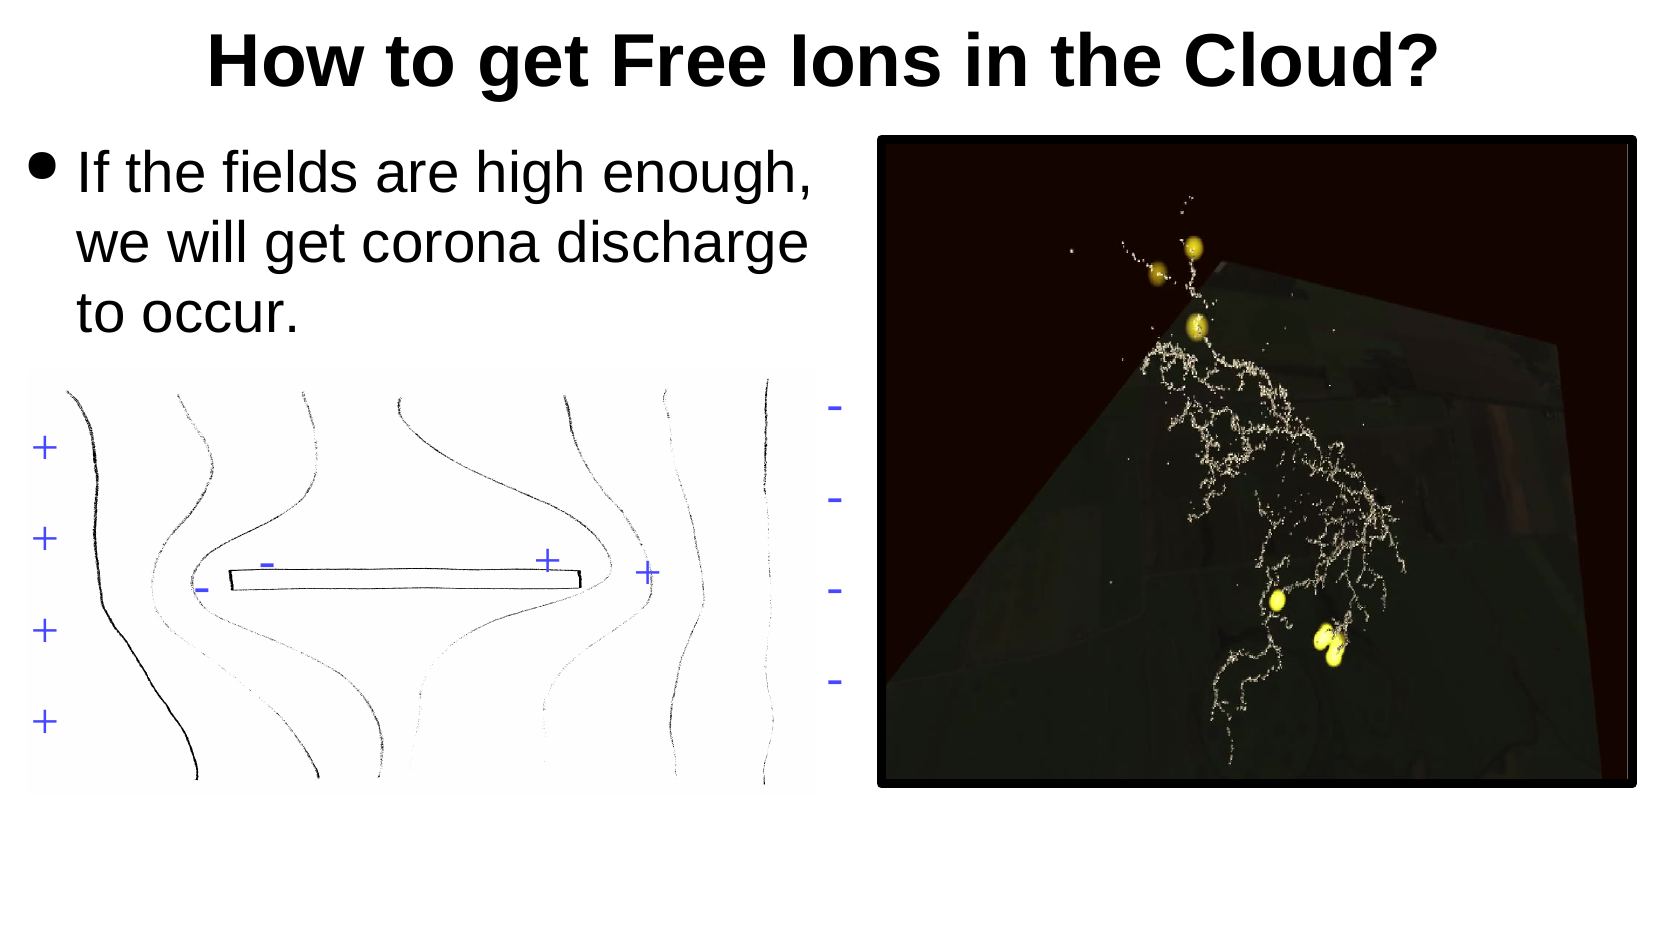

# How to get Free Ions in the Cloud?
 If the fields are high enough, we will get corona discharge to occur.
-
-
-
-
+
+
+
+
-
+
+
-